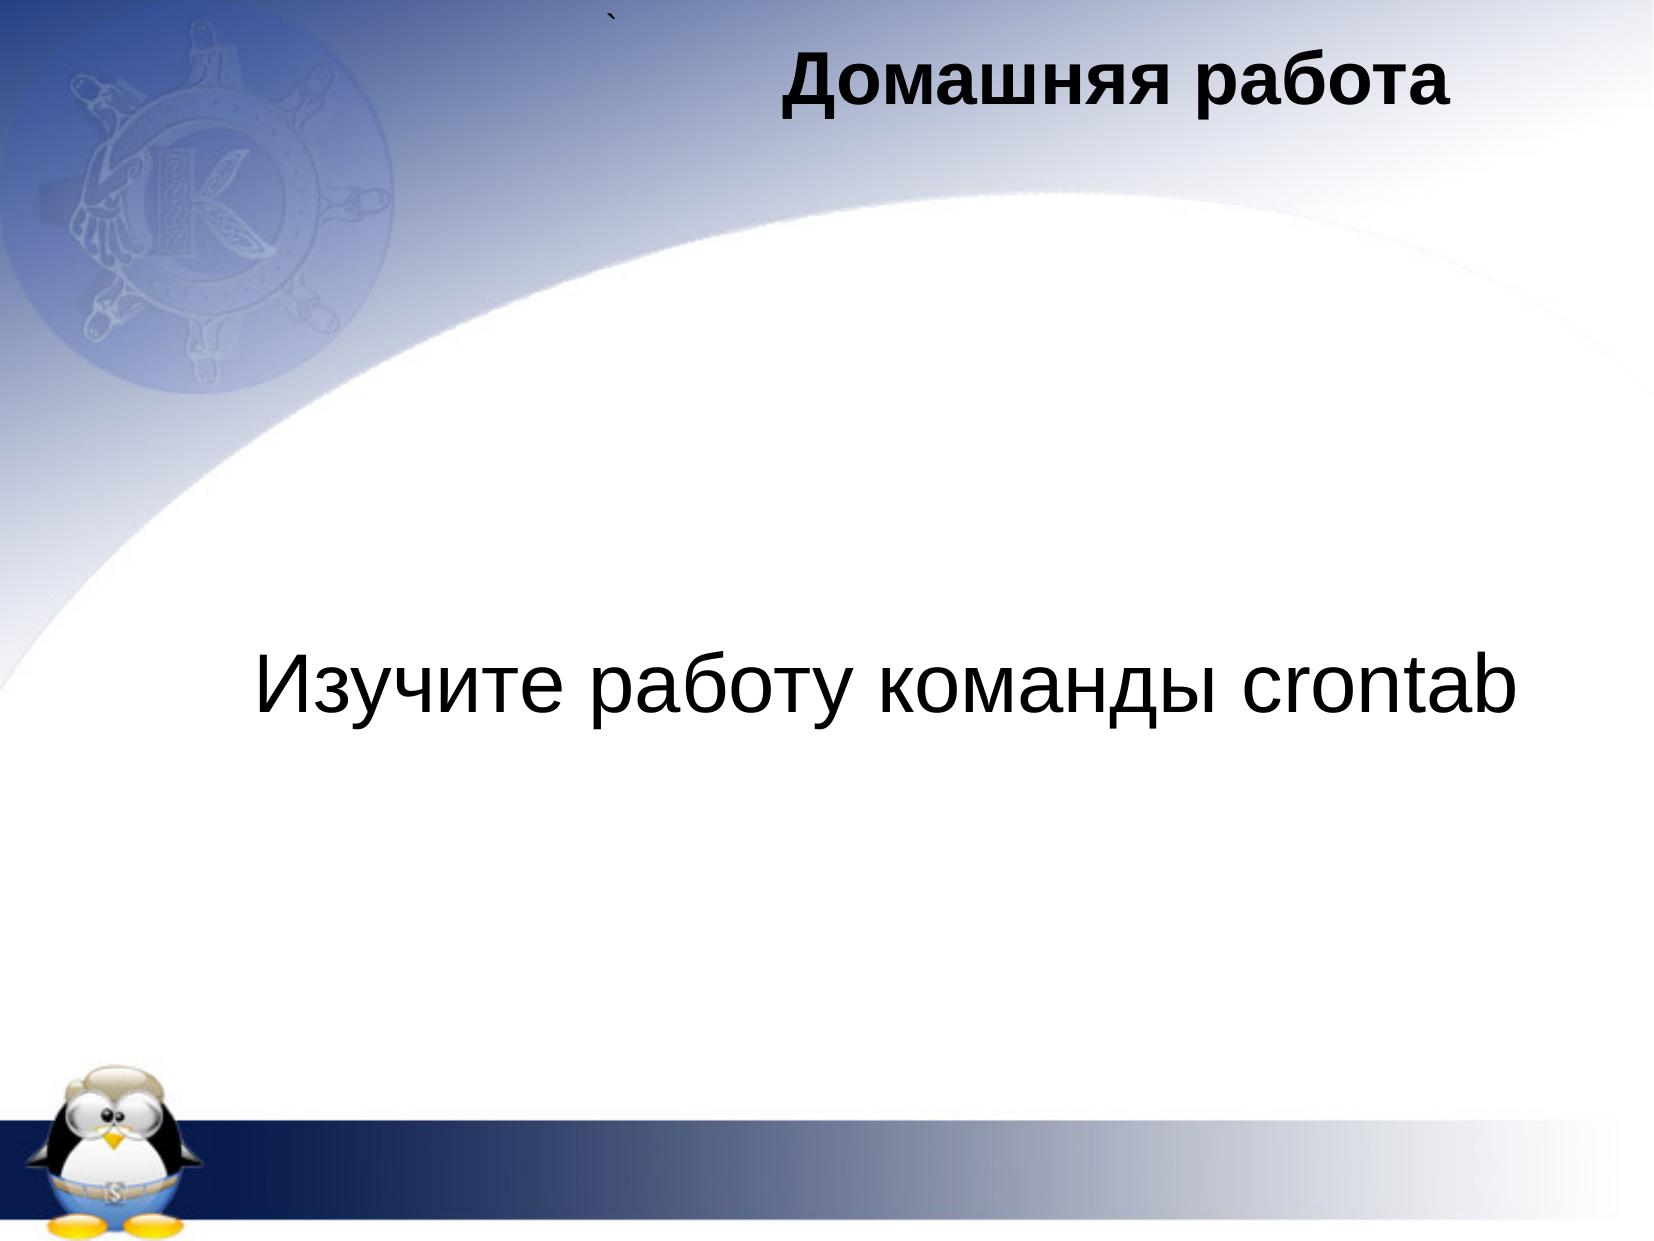

`
Домашняя работа
Изучите работу команды crontab